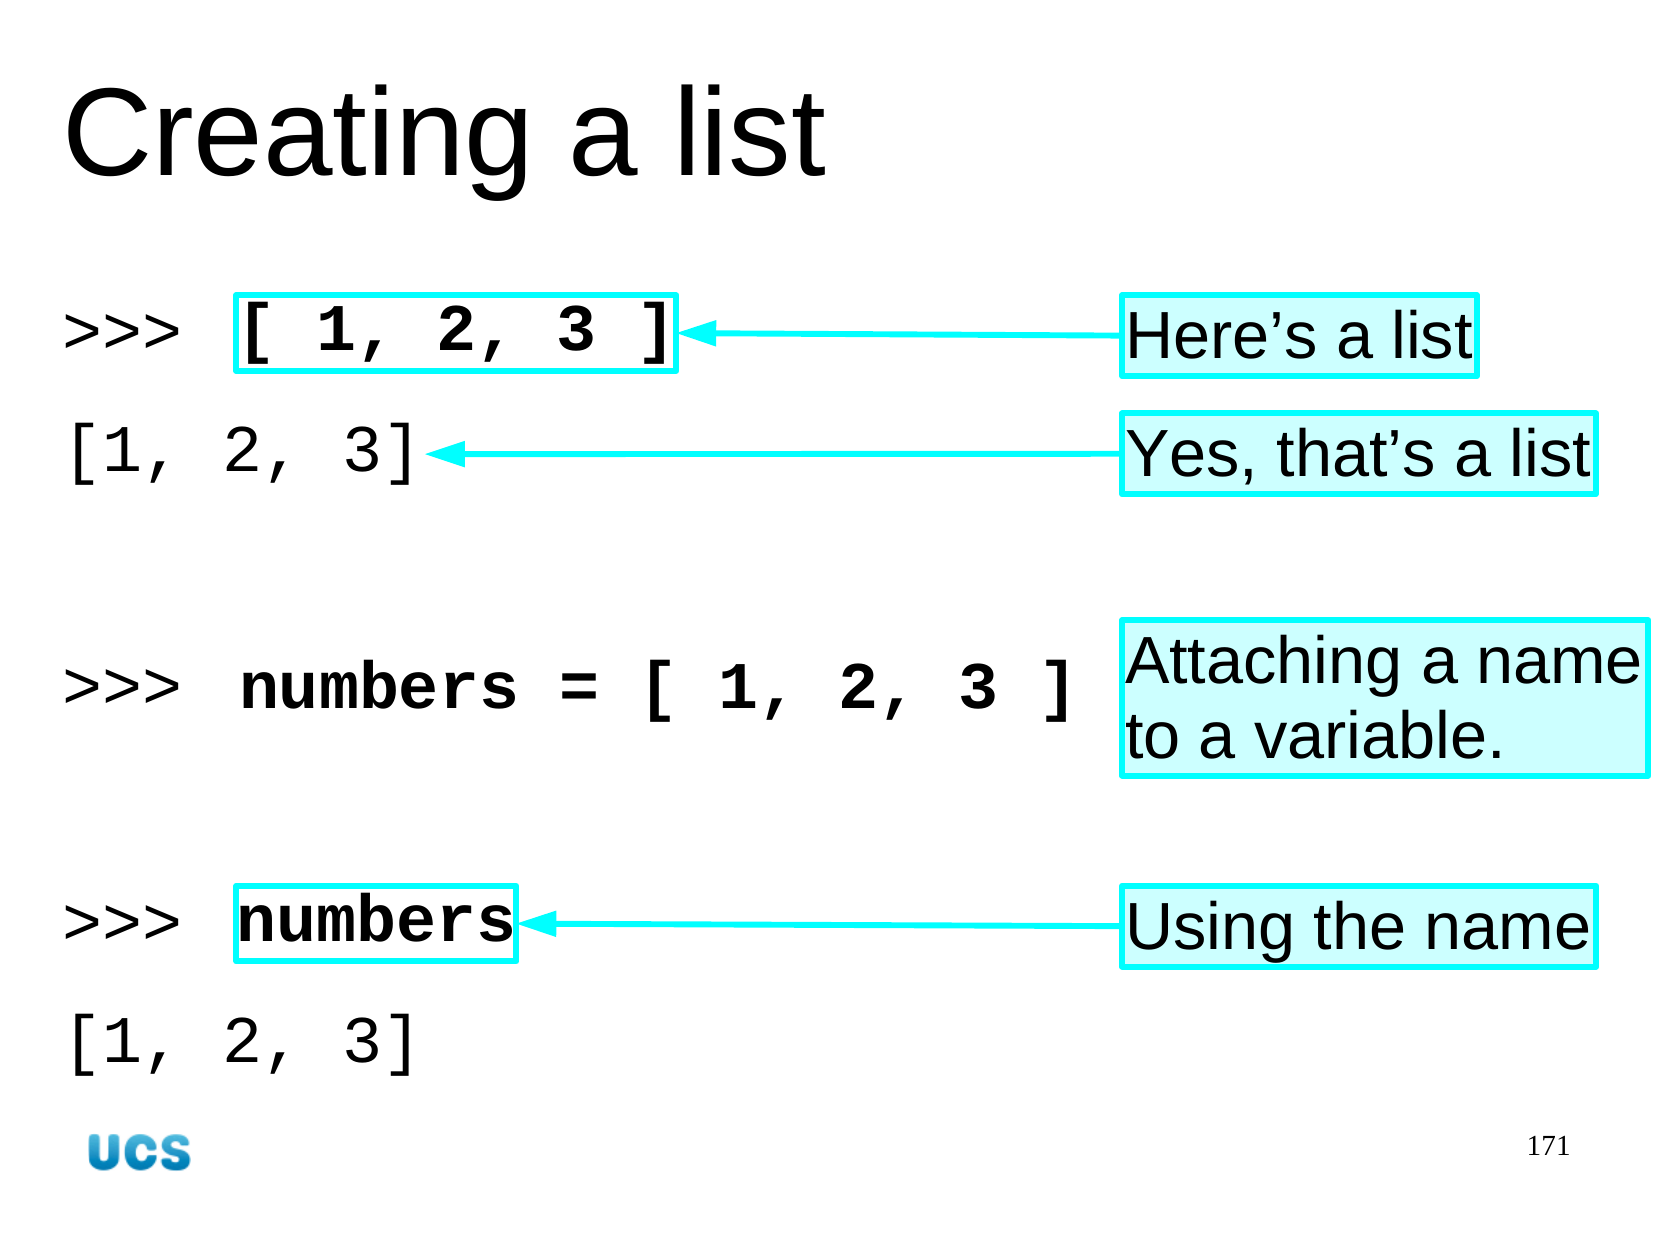

Creating a list
>>>
[ 1, 2, 3 ]
Here’s a list
[1, 2, 3]
Yes, that’s a list
Attaching a name
to a variable.
>>>
numbers = [ 1, 2, 3 ]
>>>
numbers
Using the name
[1, 2, 3]
171